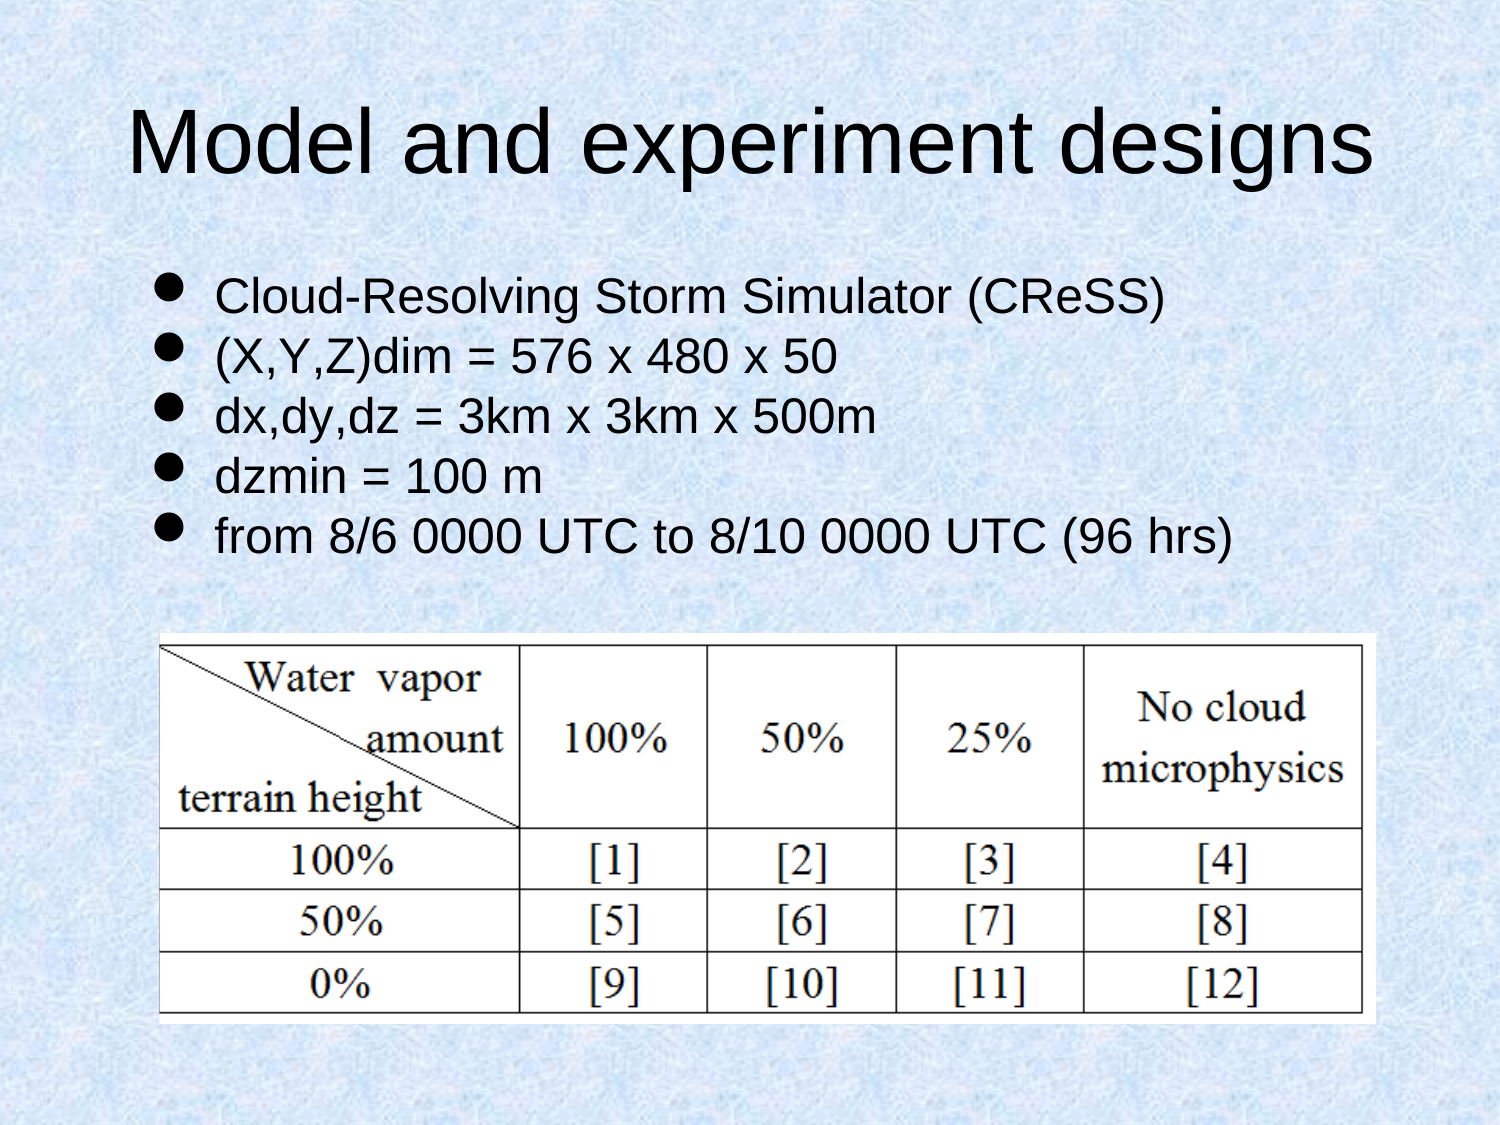

# Model and experiment designs
 Cloud-Resolving Storm Simulator (CReSS)
 (X,Y,Z)dim = 576 x 480 x 50
 dx,dy,dz = 3km x 3km x 500m
 dzmin = 100 m
 from 8/6 0000 UTC to 8/10 0000 UTC (96 hrs)